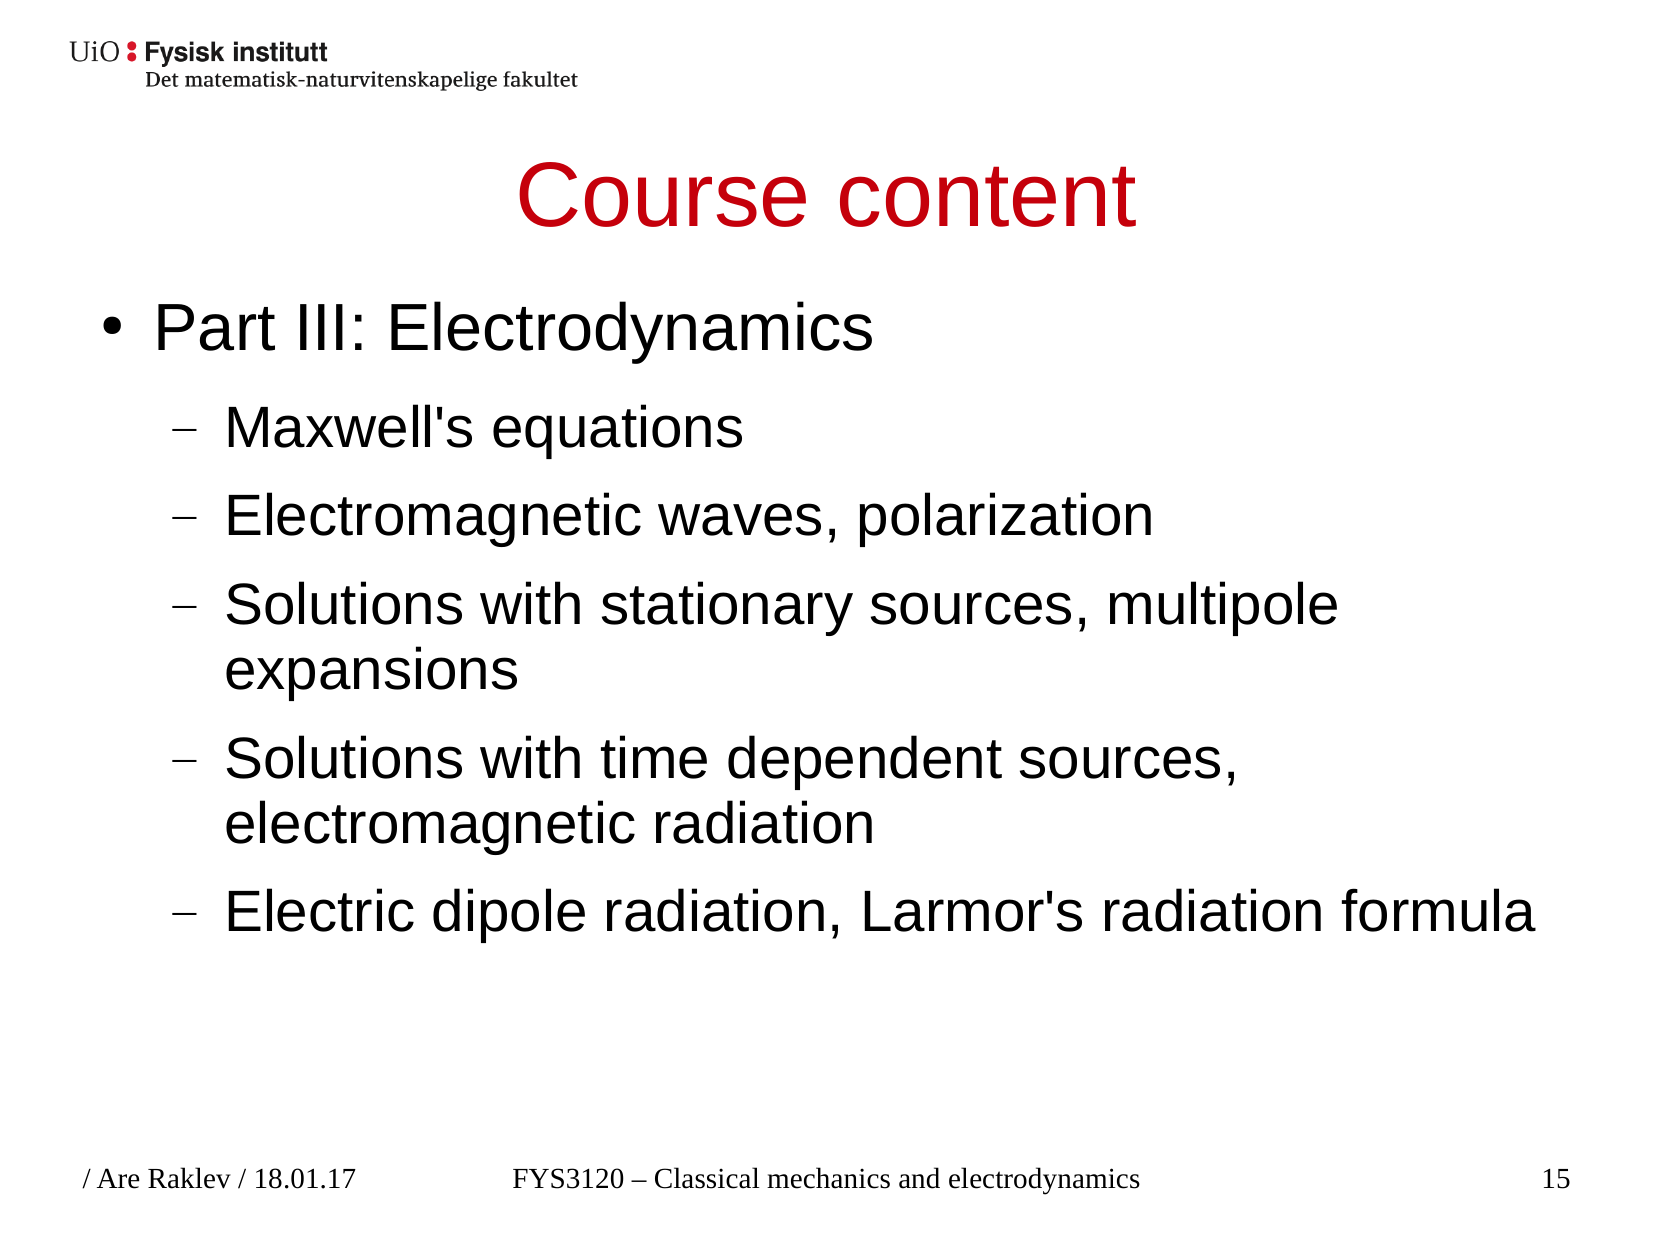

# Course content
Part III: Electrodynamics
Maxwell's equations
Electromagnetic waves, polarization
Solutions with stationary sources, multipole expansions
Solutions with time dependent sources, electromagnetic radiation
Electric dipole radiation, Larmor's radiation formula
/ Are Raklev / 18.01.17
FYS3120 – Classical mechanics and electrodynamics
15